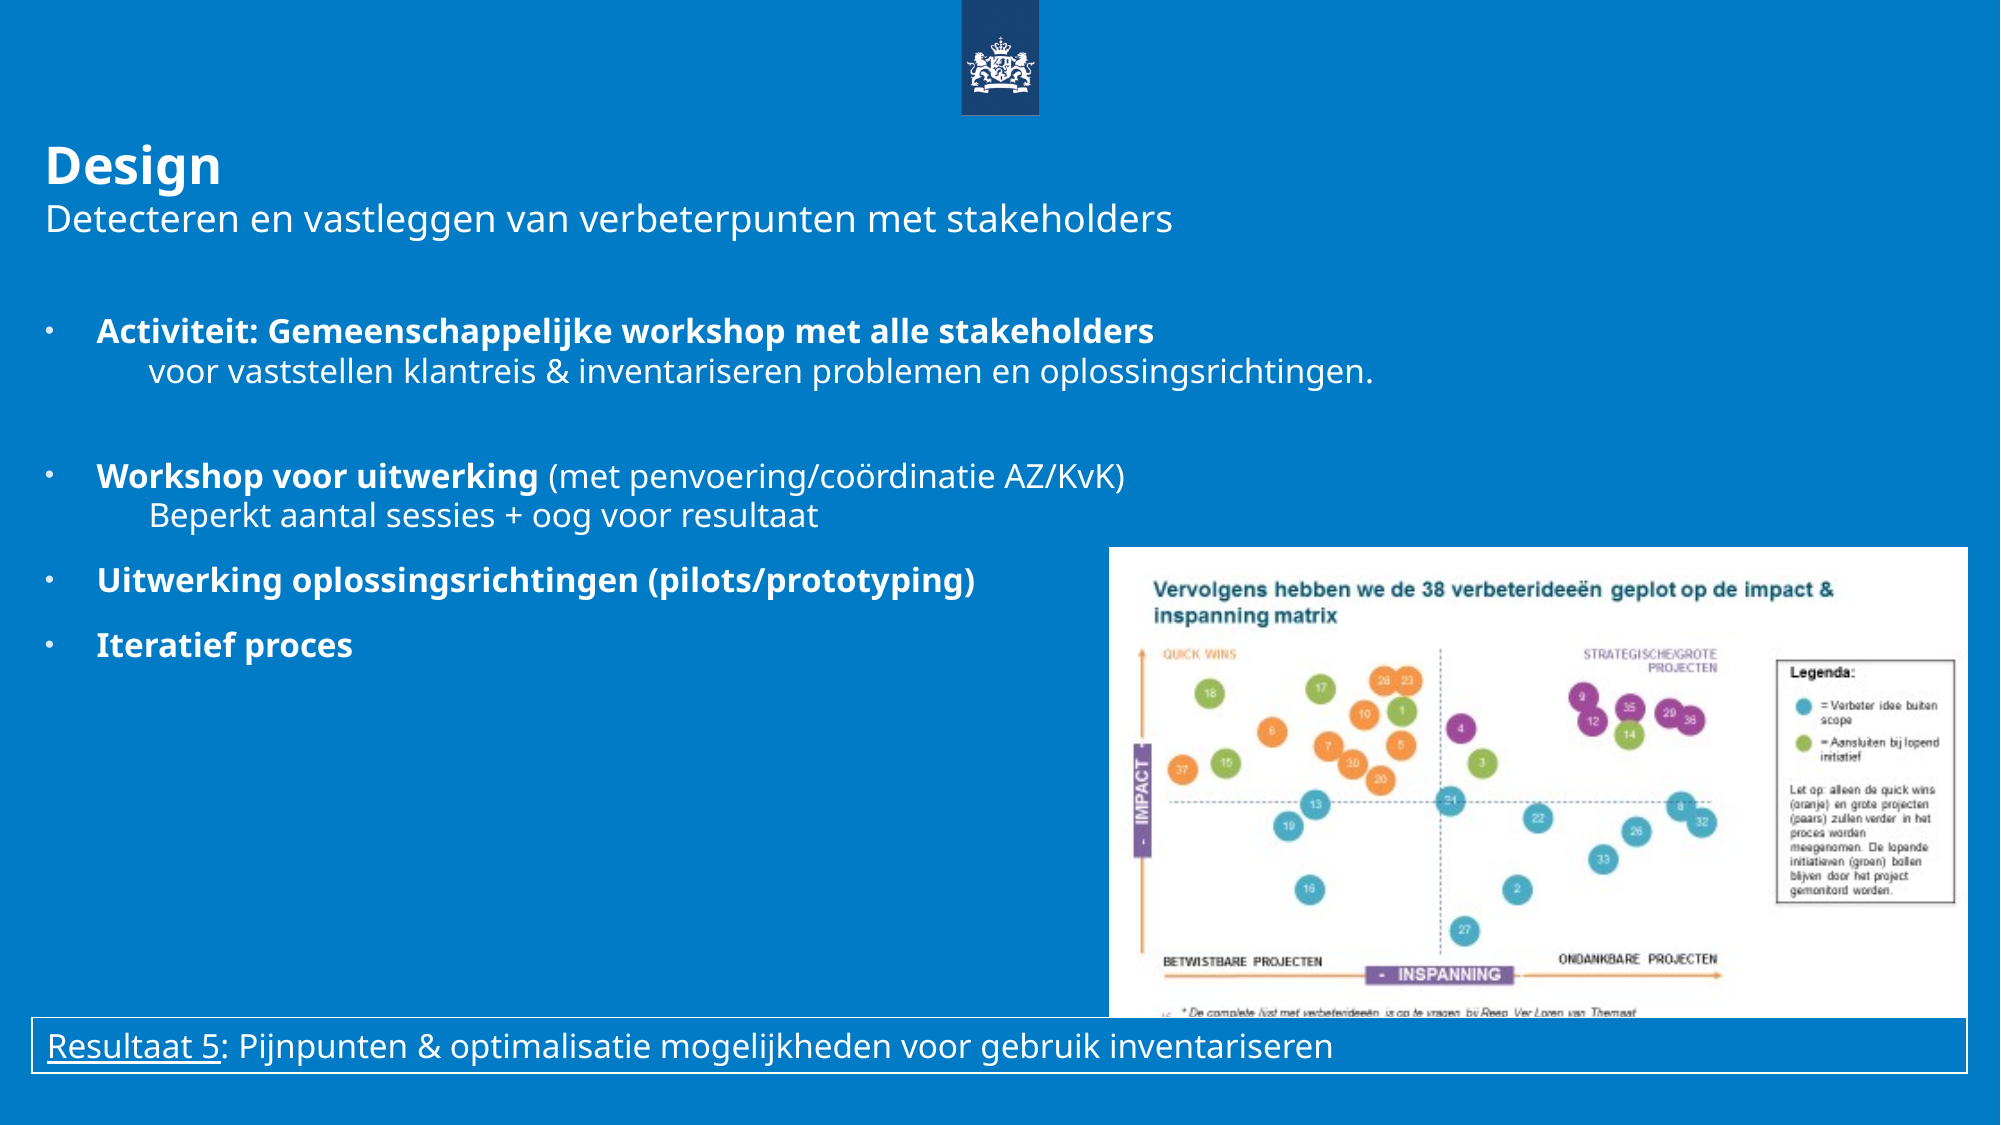

Design
Detecteren en vastleggen van verbeterpunten met stakeholders
Activiteit: Gemeenschappelijke workshop met alle stakeholders
voor vaststellen klantreis & inventariseren problemen en oplossingsrichtingen.
Workshop voor uitwerking (met penvoering/coördinatie AZ/KvK)
Beperkt aantal sessies + oog voor resultaat
Uitwerking oplossingsrichtingen (pilots/prototyping)
Iteratief proces
Resultaat 5: Pijnpunten & optimalisatie mogelijkheden voor gebruik inventariseren
#4057273 - dinsdag 28 mei 2019